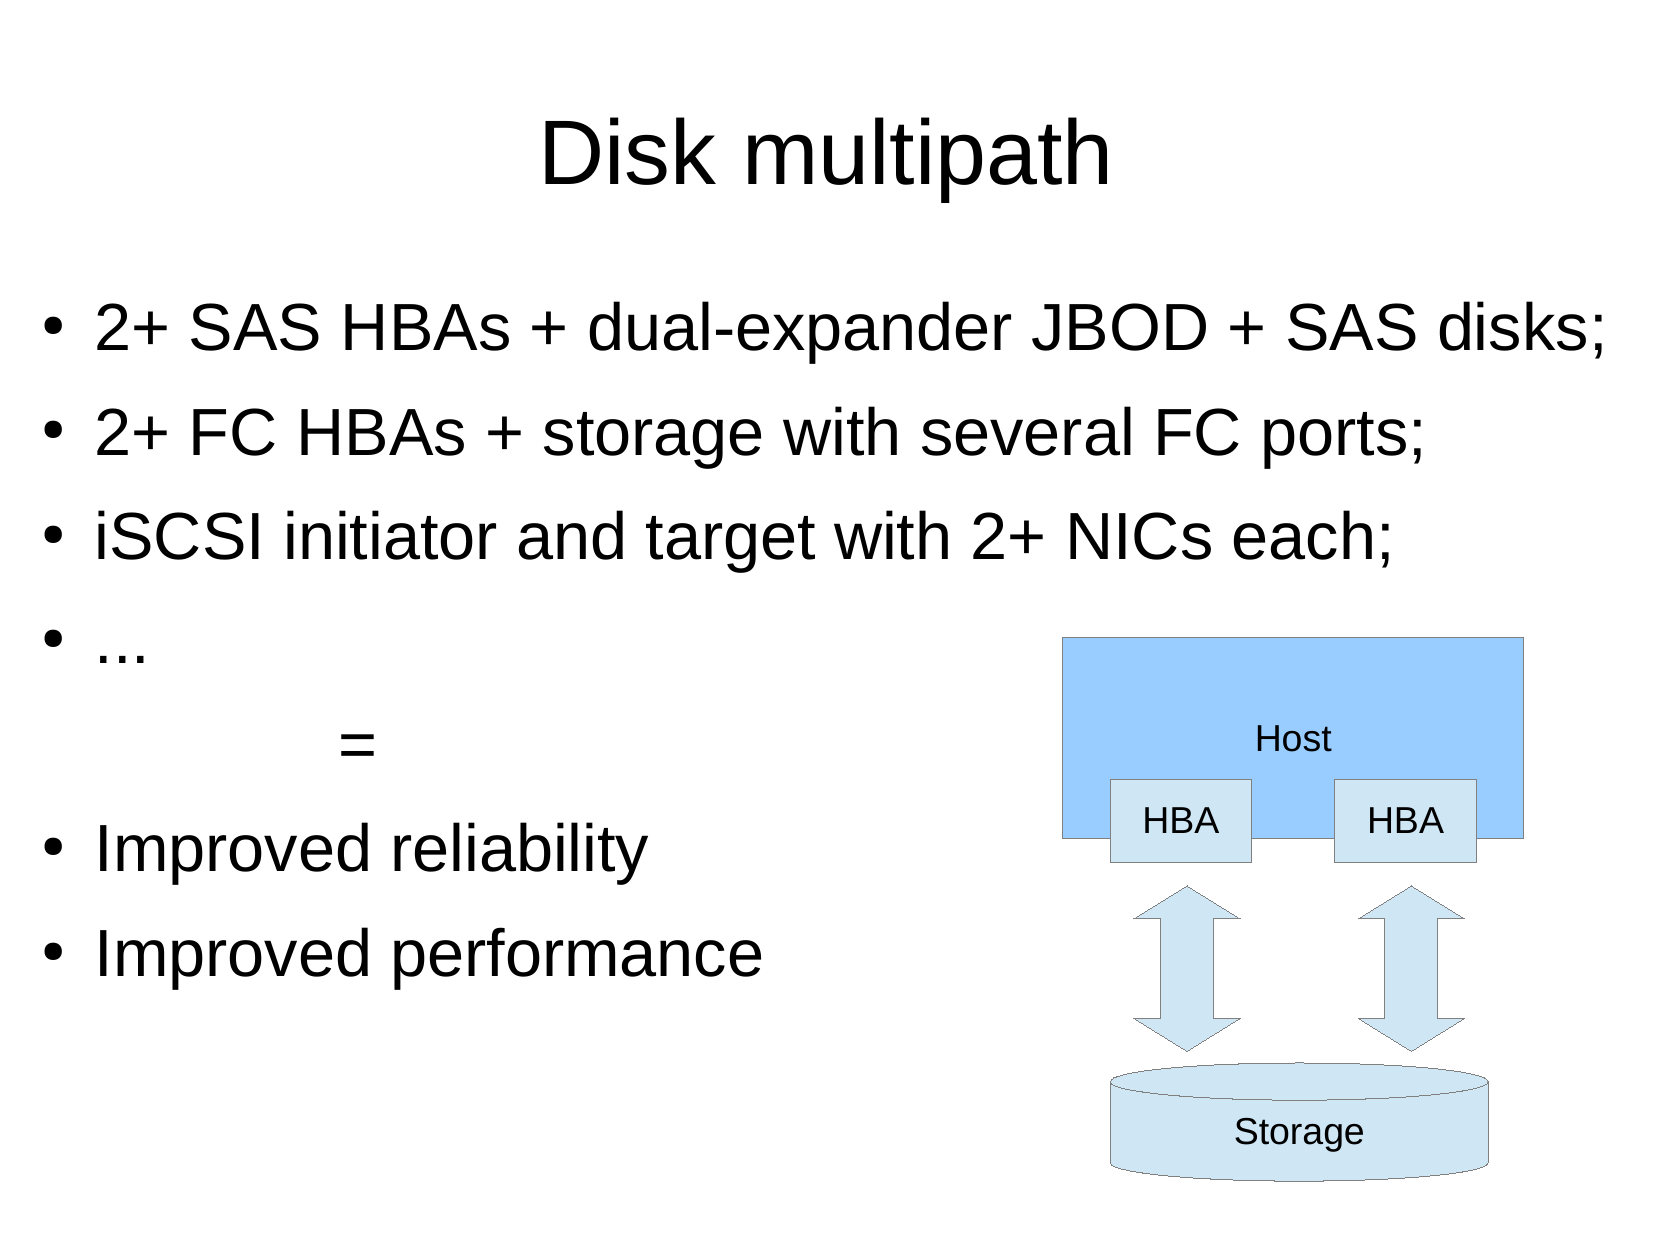

# Disk multipath
2+ SAS HBAs + dual-expander JBOD + SAS disks;
2+ FC HBAs + storage with several FC ports;
iSCSI initiator and target with 2+ NICs each;
...
 =
Improved reliability
Improved performance
Host
HBA
HBA
Storage